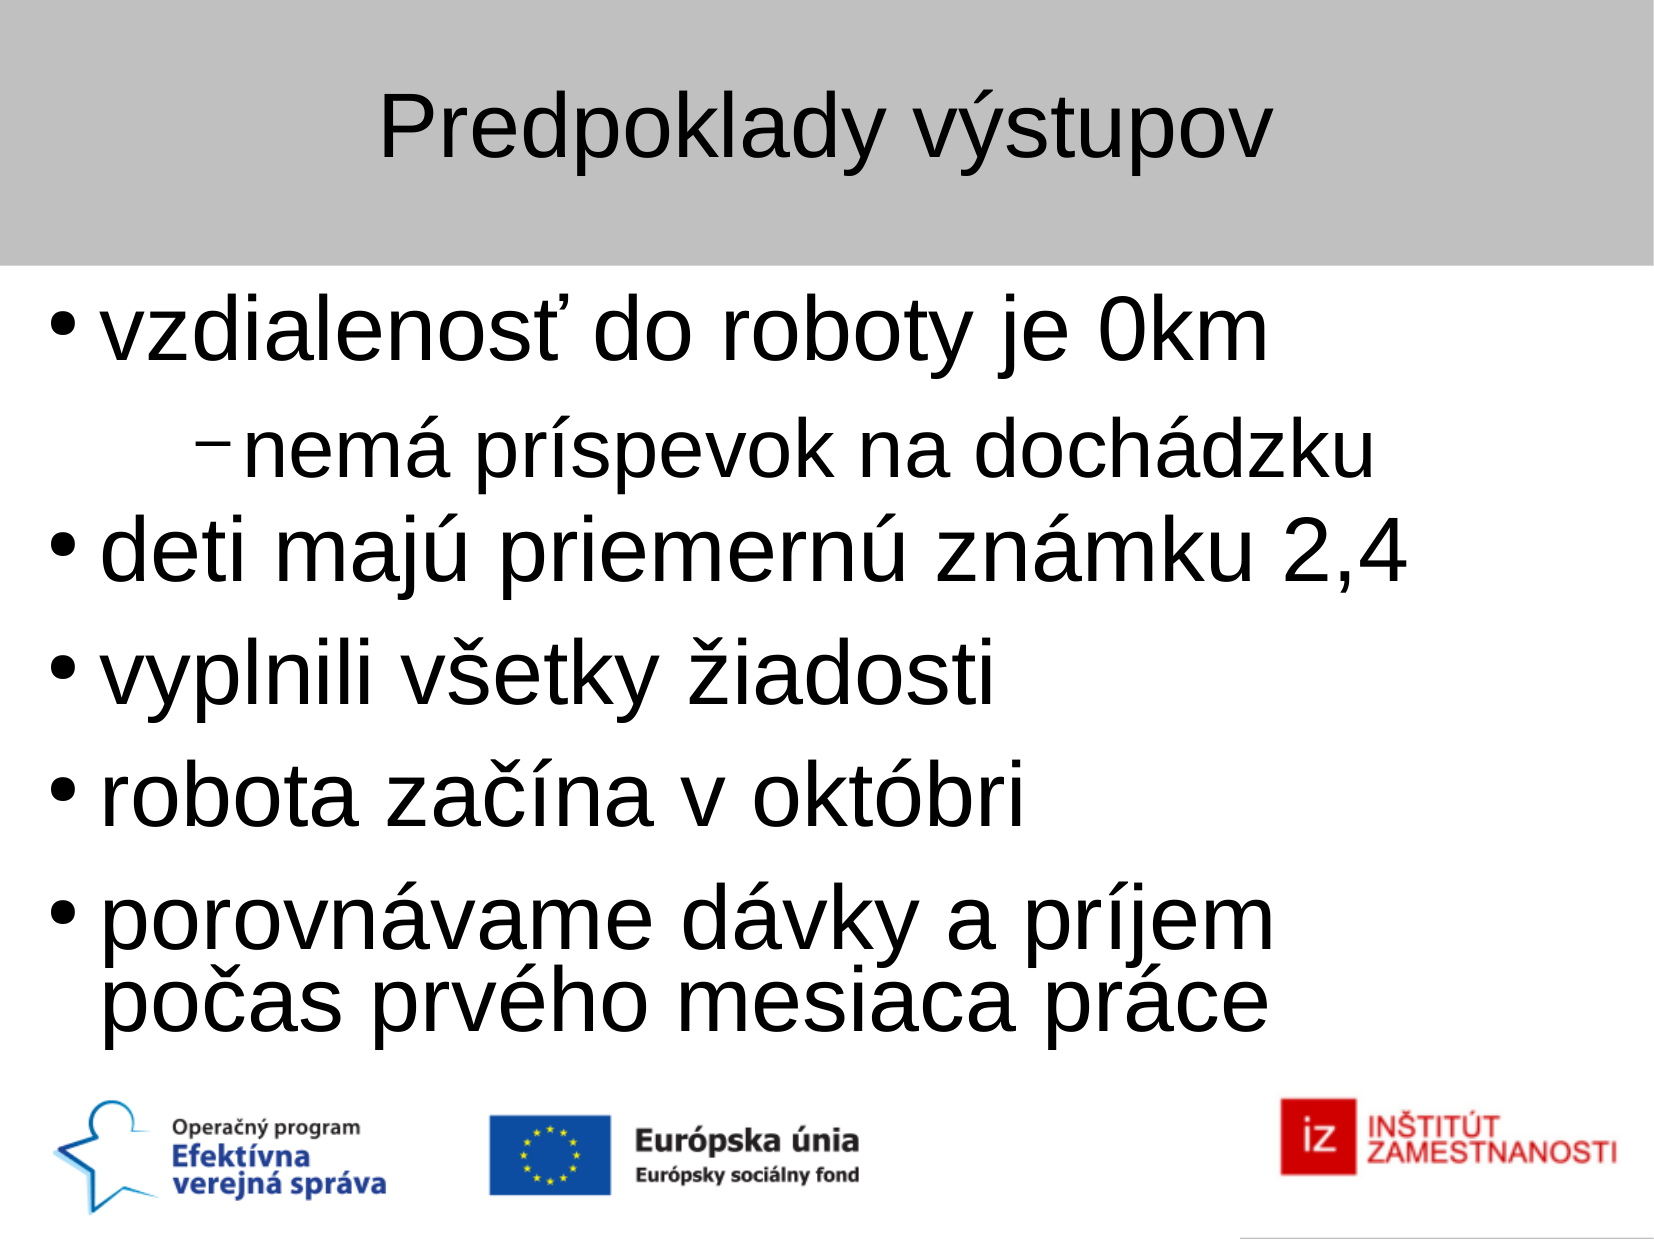

# Predpoklady výstupov
vzdialenosť do roboty je 0km
nemá príspevok na dochádzku
deti majú priemernú známku 2,4
vyplnili všetky žiadosti
robota začína v októbri
porovnávame dávky a príjem počas prvého mesiaca práce